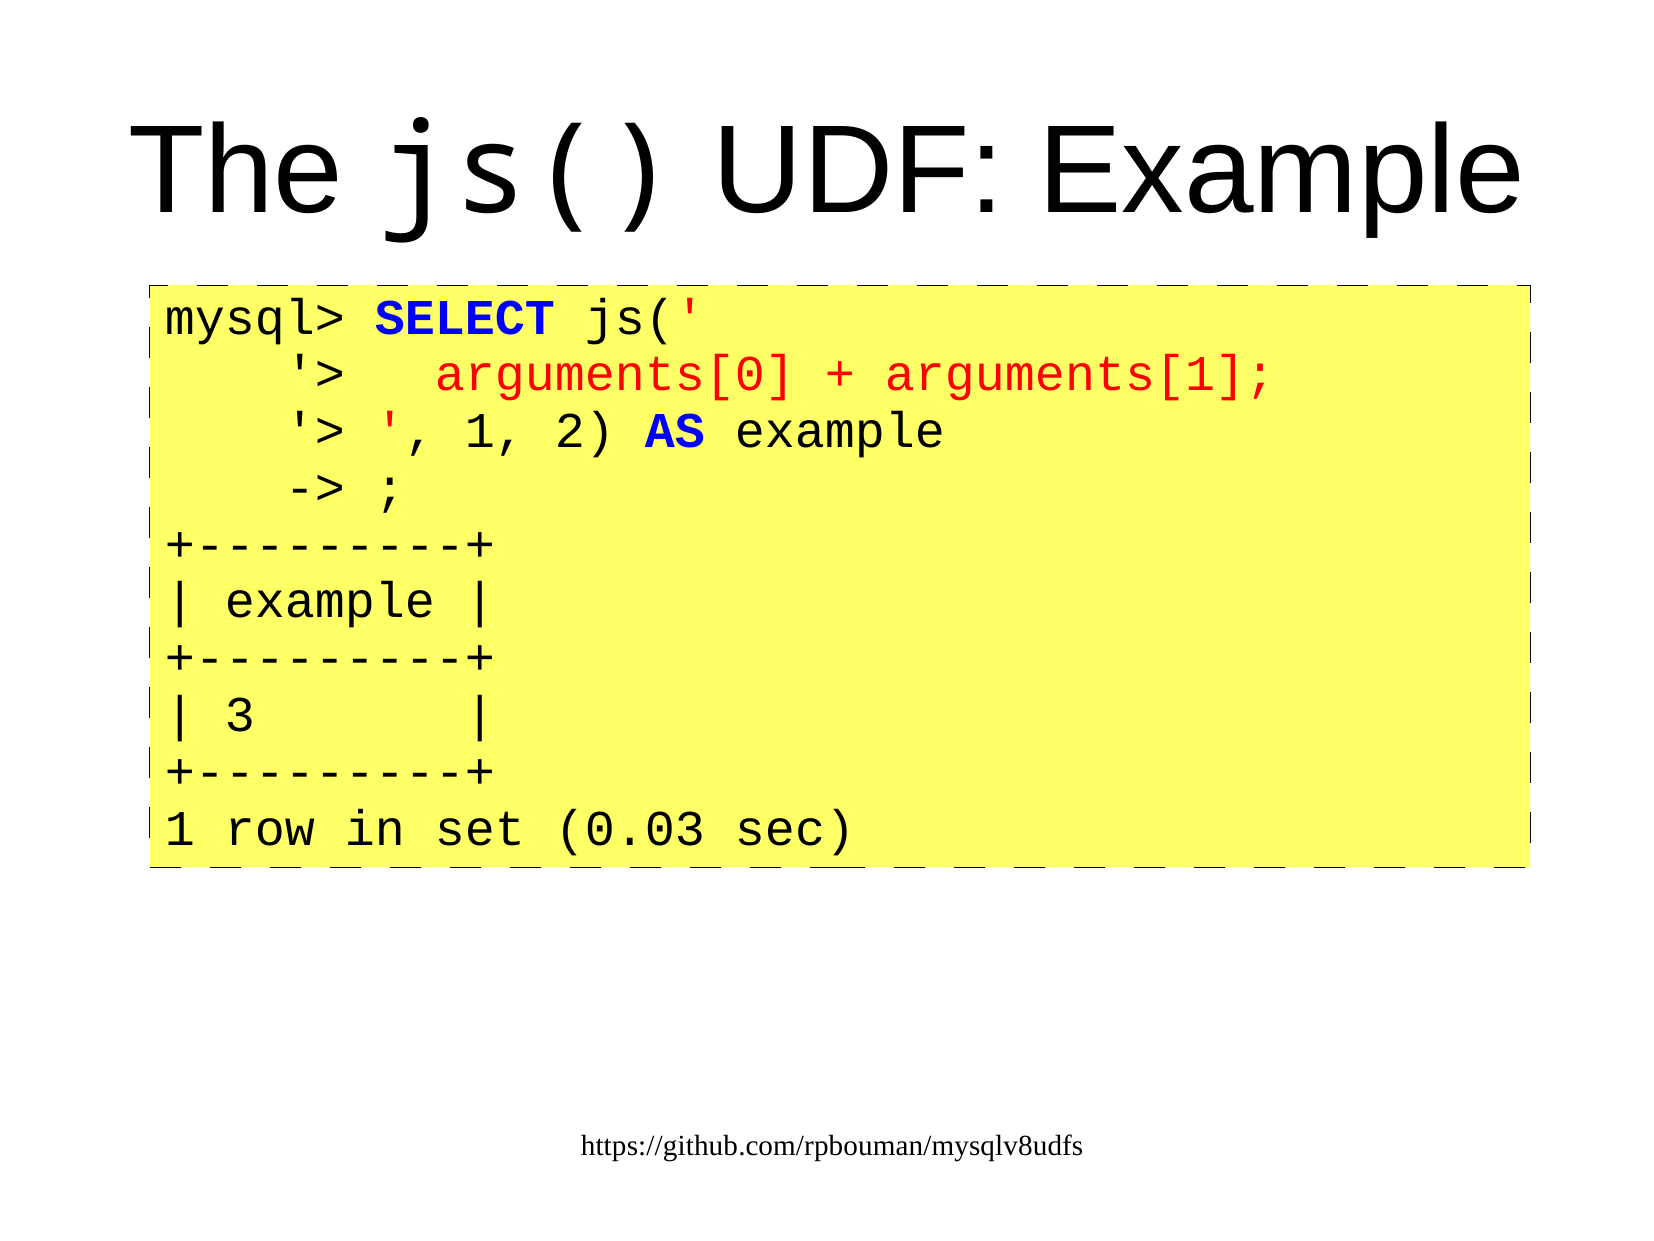

# The js() UDF: Example
mysql> SELECT js('
 '> arguments[0] + arguments[1];
 '> ', 1, 2) AS example
 -> ;
+---------+
| example |
+---------+
| 3 |
+---------+
1 row in set (0.03 sec)